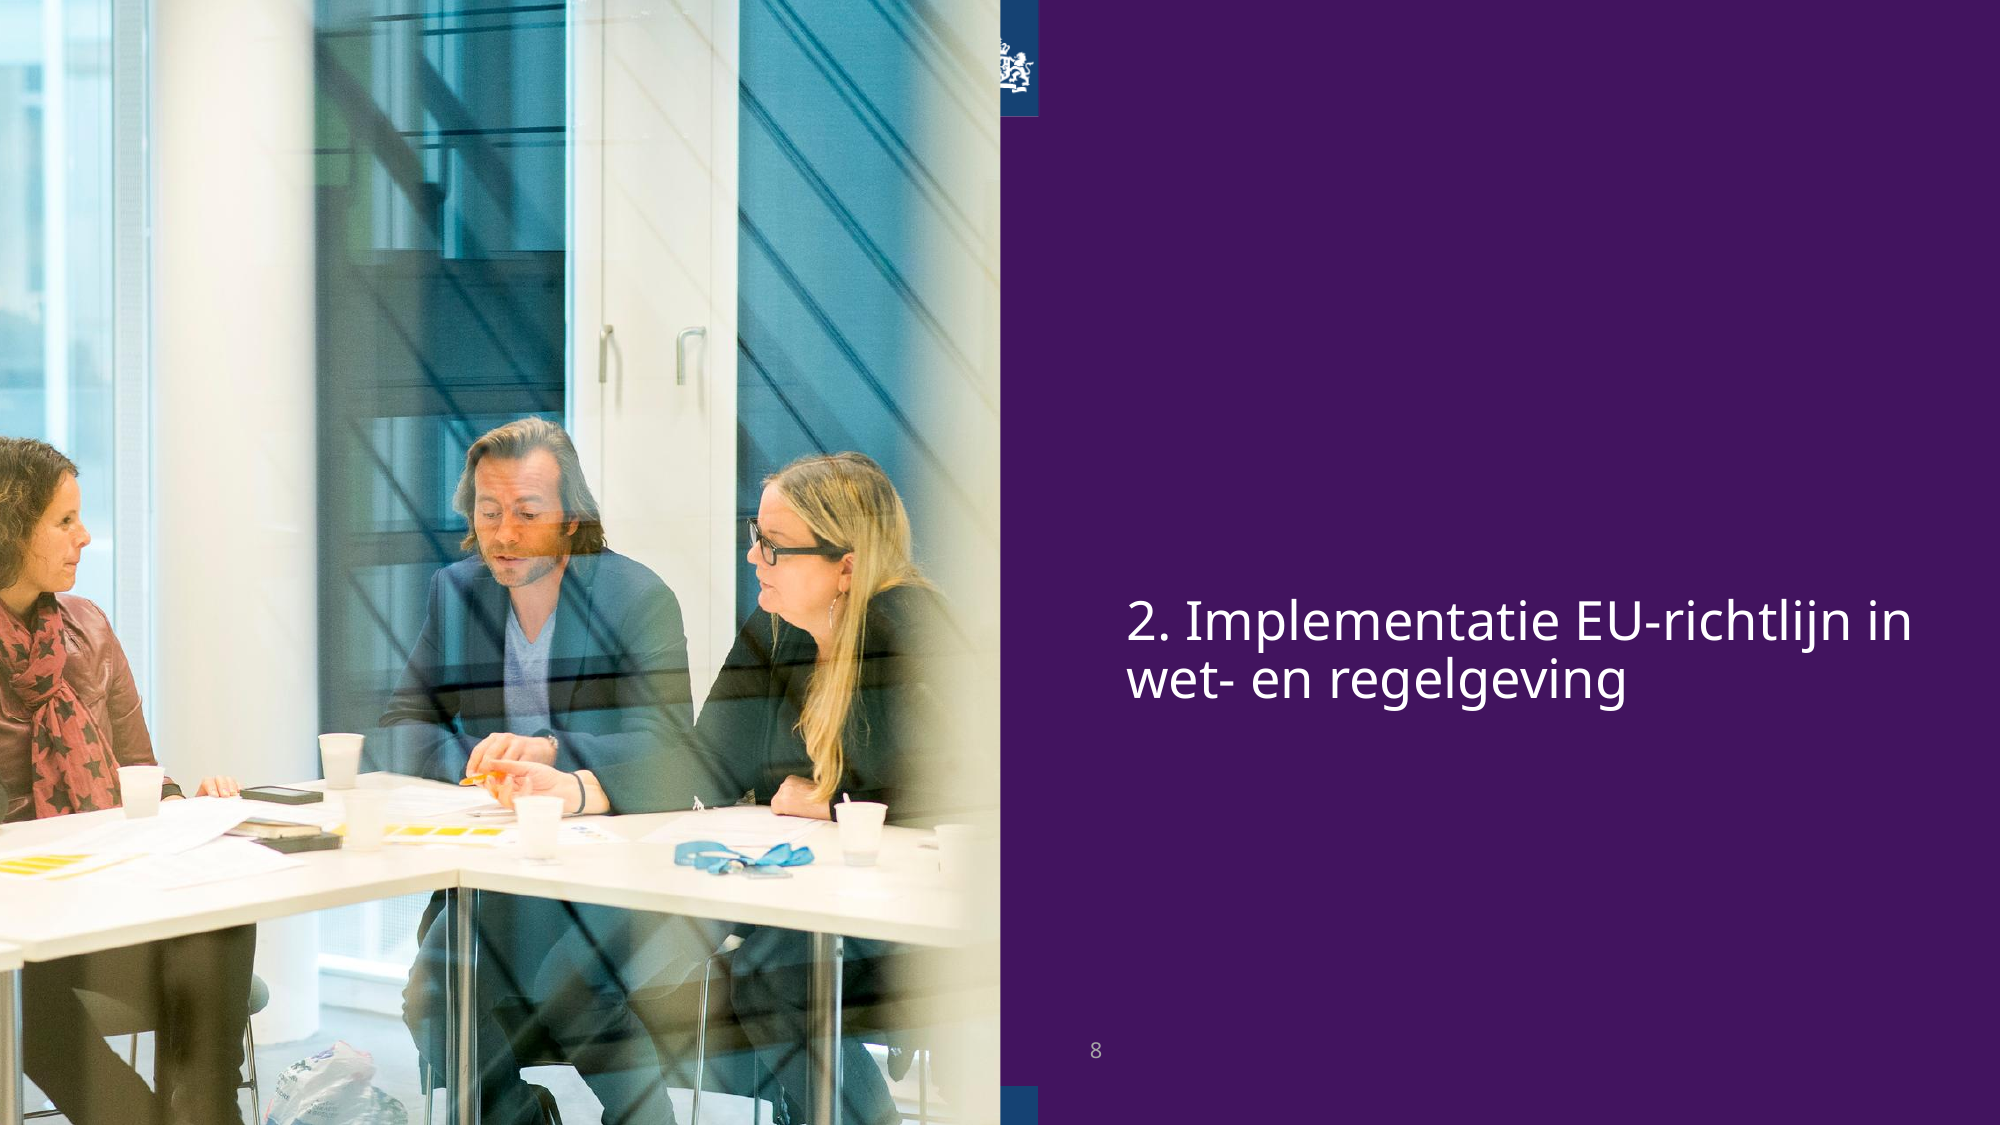

# 2. Implementatie EU-richtlijn in wet- en regelgeving